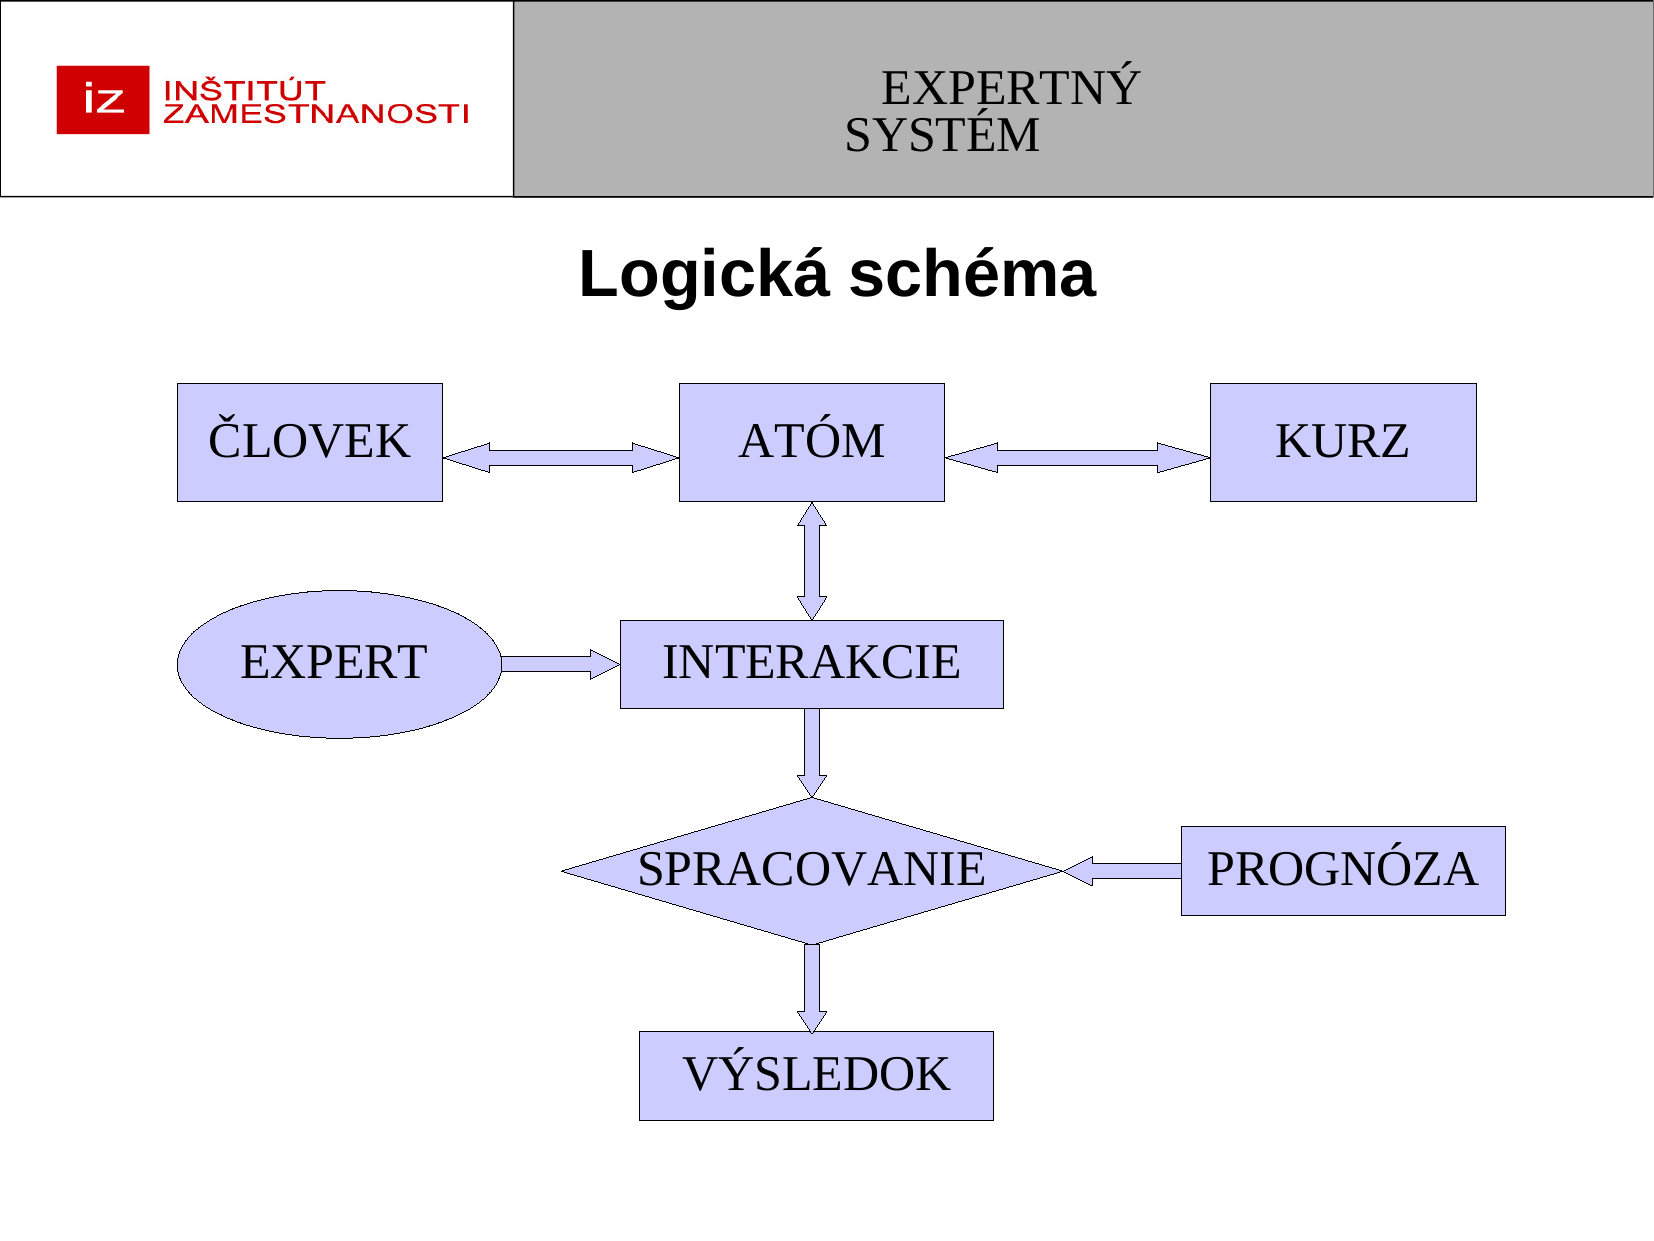

EXPERTNÝ SYSTÉM
# Logická schéma
ČLOVEK
ATÓM
KURZ
EXPERT
INTERAKCIE
SPRACOVANIE
PROGNÓZA
VÝSLEDOK